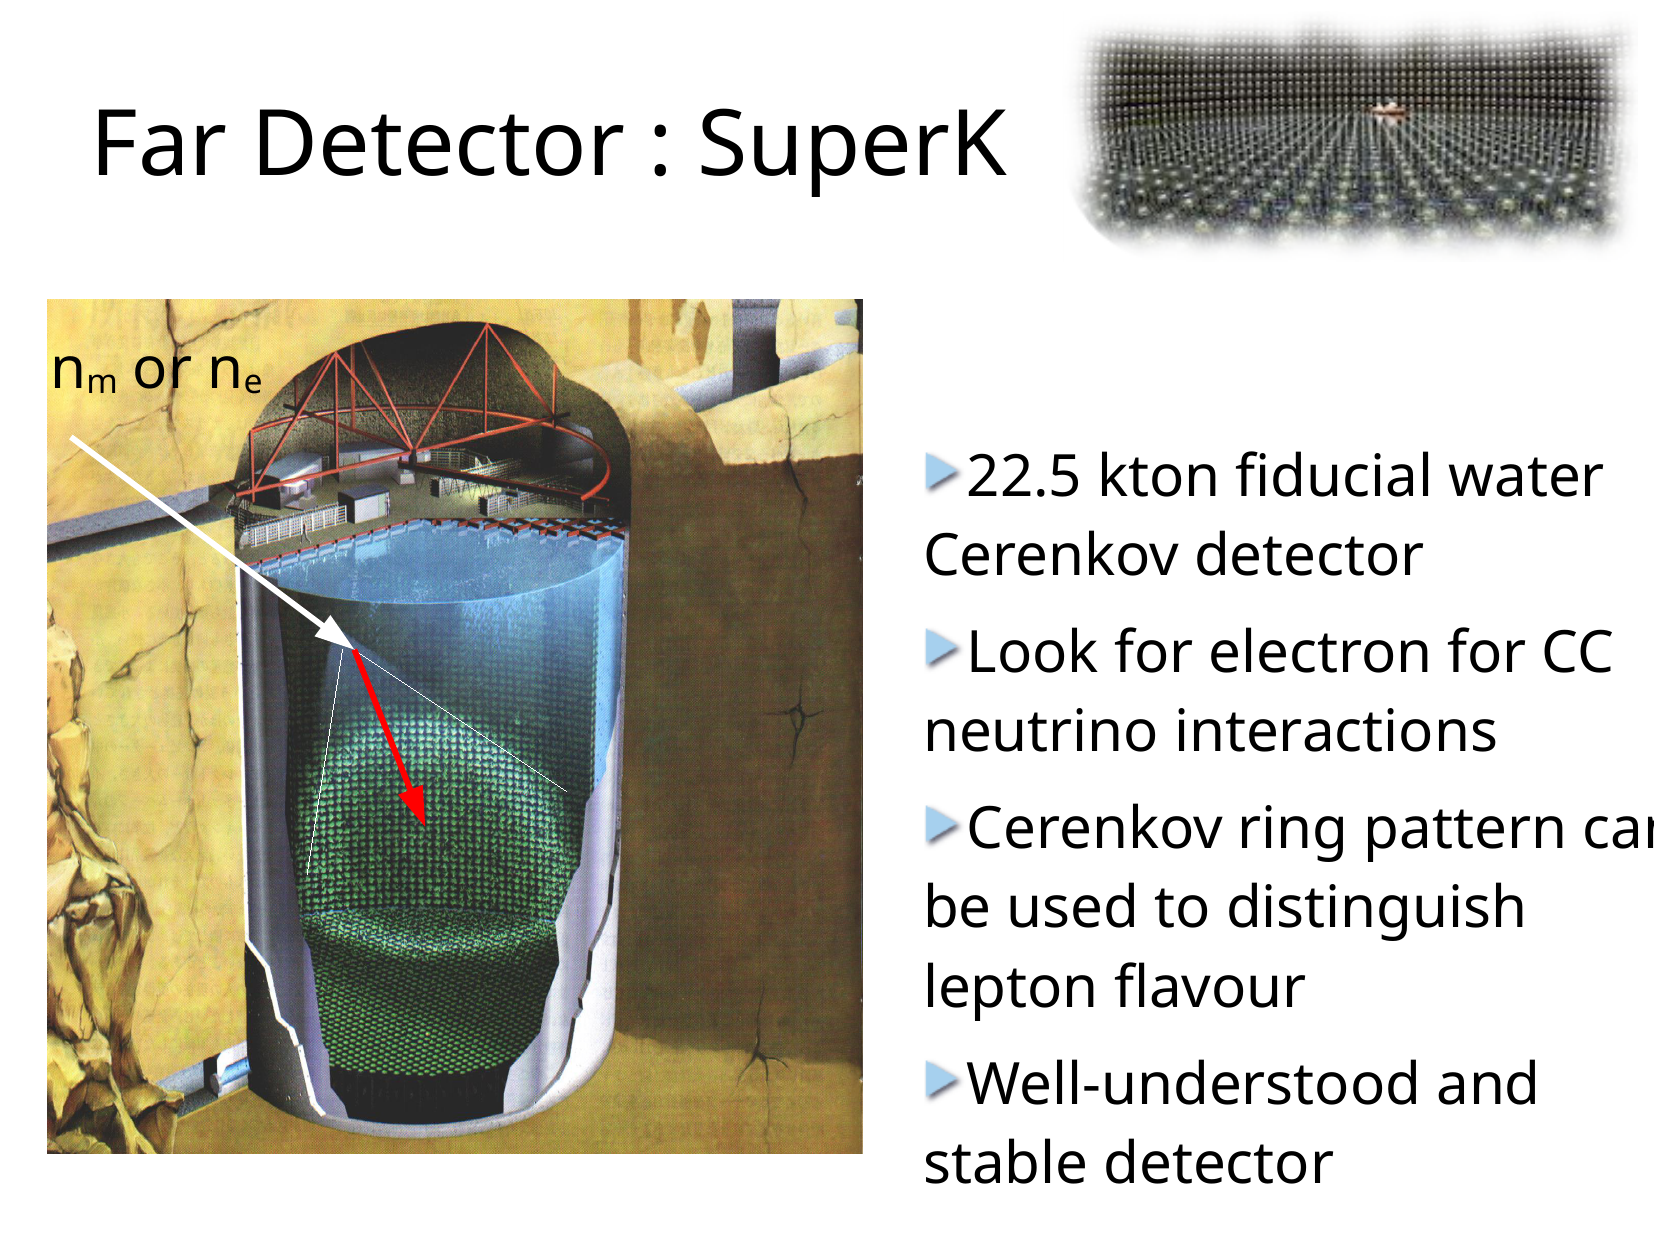

# Far Detector : SuperK
nm or ne
22.5 kton fiducial water
Cerenkov detector
Look for electron for CC
neutrino interactions
Cerenkov ring pattern can
be used to distinguish
lepton flavour
Well-understood and
stable detector